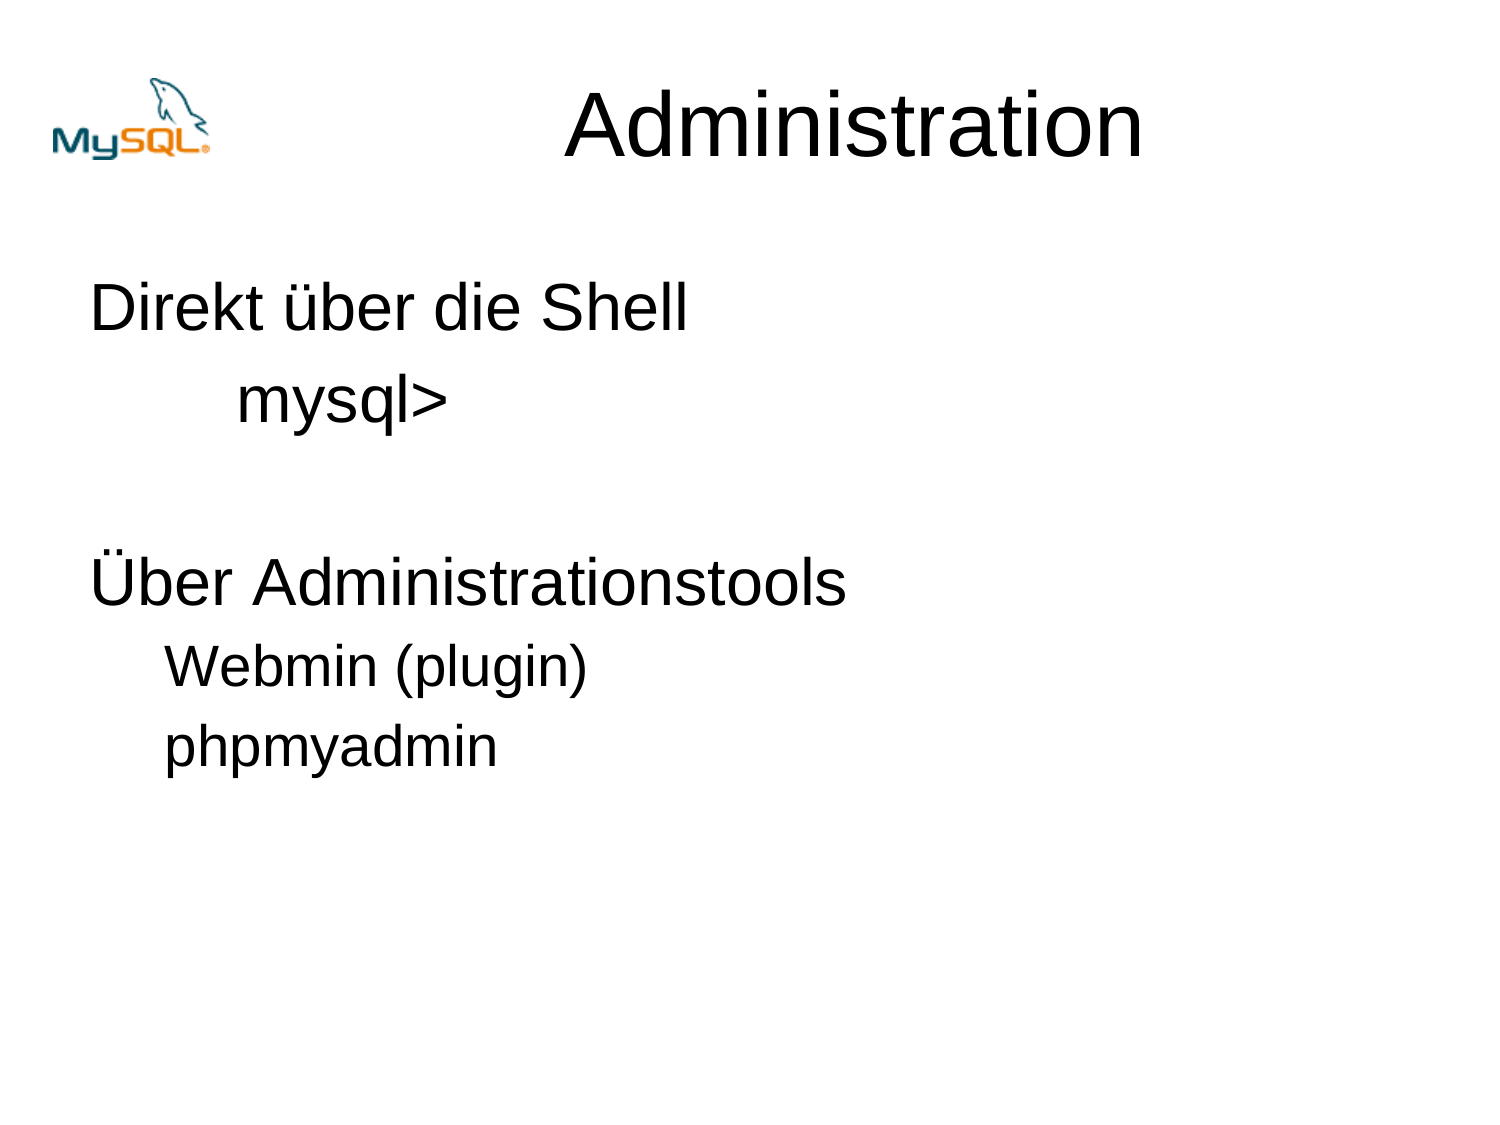

# Administration
Direkt über die Shell
			mysql>
Über Administrationstools
Webmin (plugin)
phpmyadmin